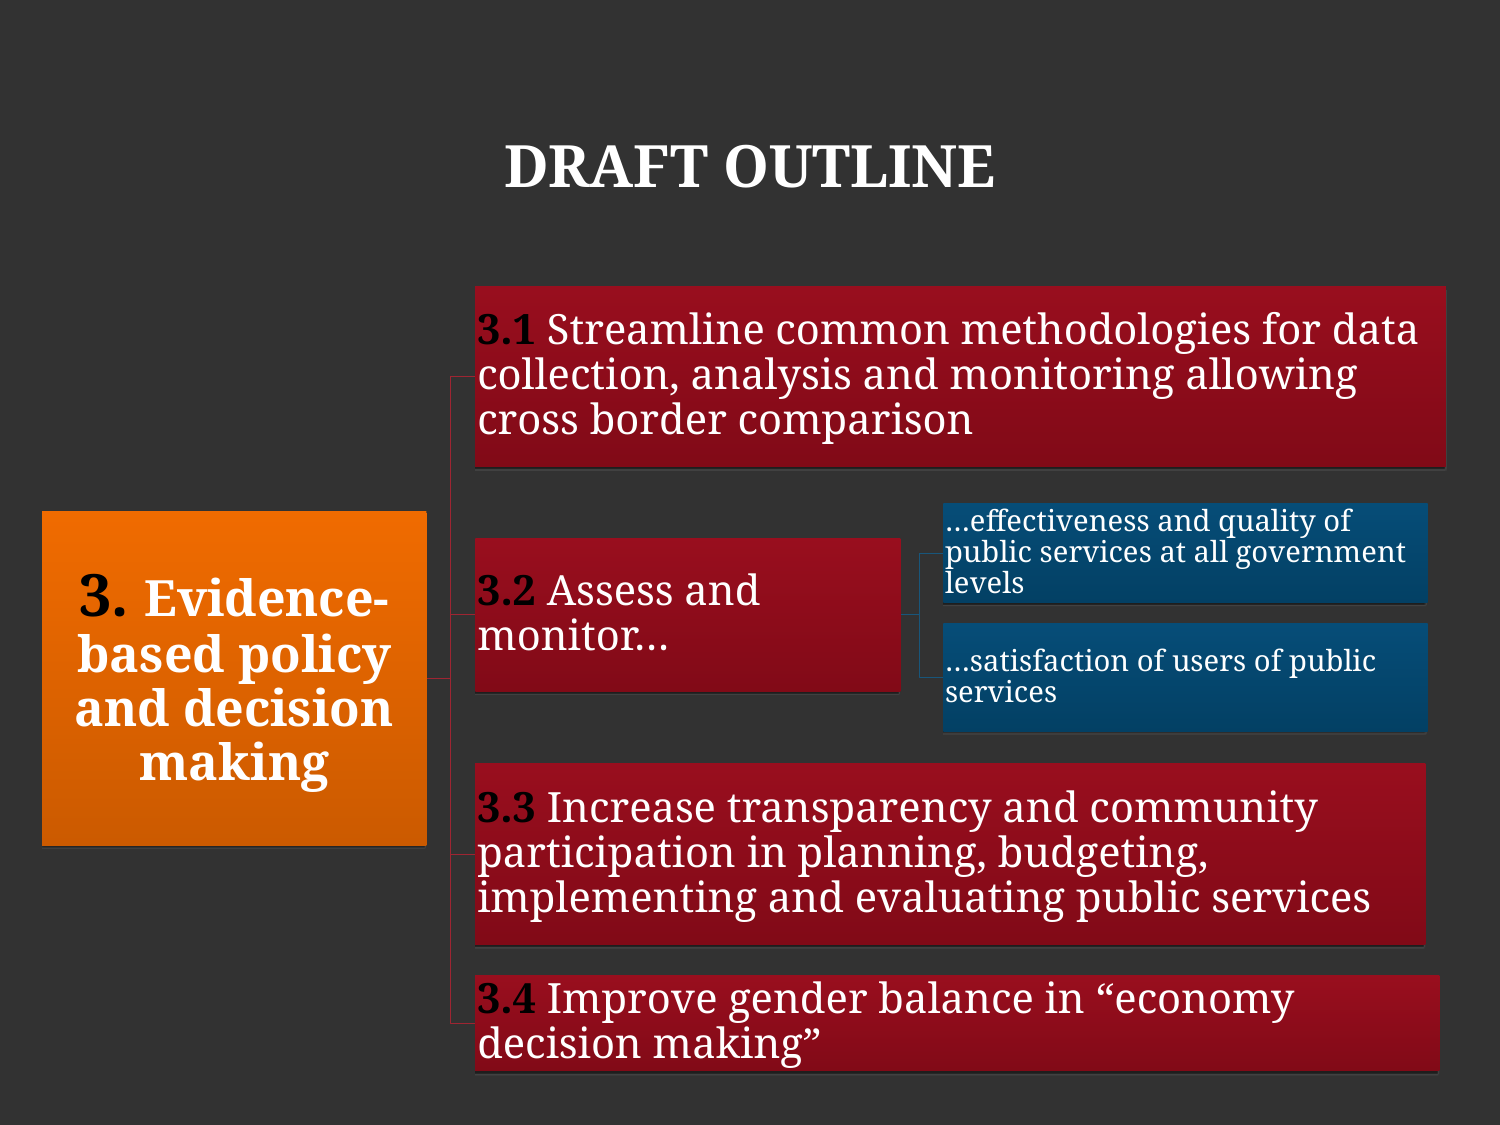

# DRAFT OUTLINE
3.1 Streamline common methodologies for data collection, analysis and monitoring allowing cross border comparison
…effectiveness and quality of public services at all government levels
3. Evidence-based policy and decision making
3.2 Assess and monitor…
…satisfaction of users of public services
3.3 Increase transparency and community participation in planning, budgeting, implementing and evaluating public services
3.4 Improve gender balance in “economy decision making”